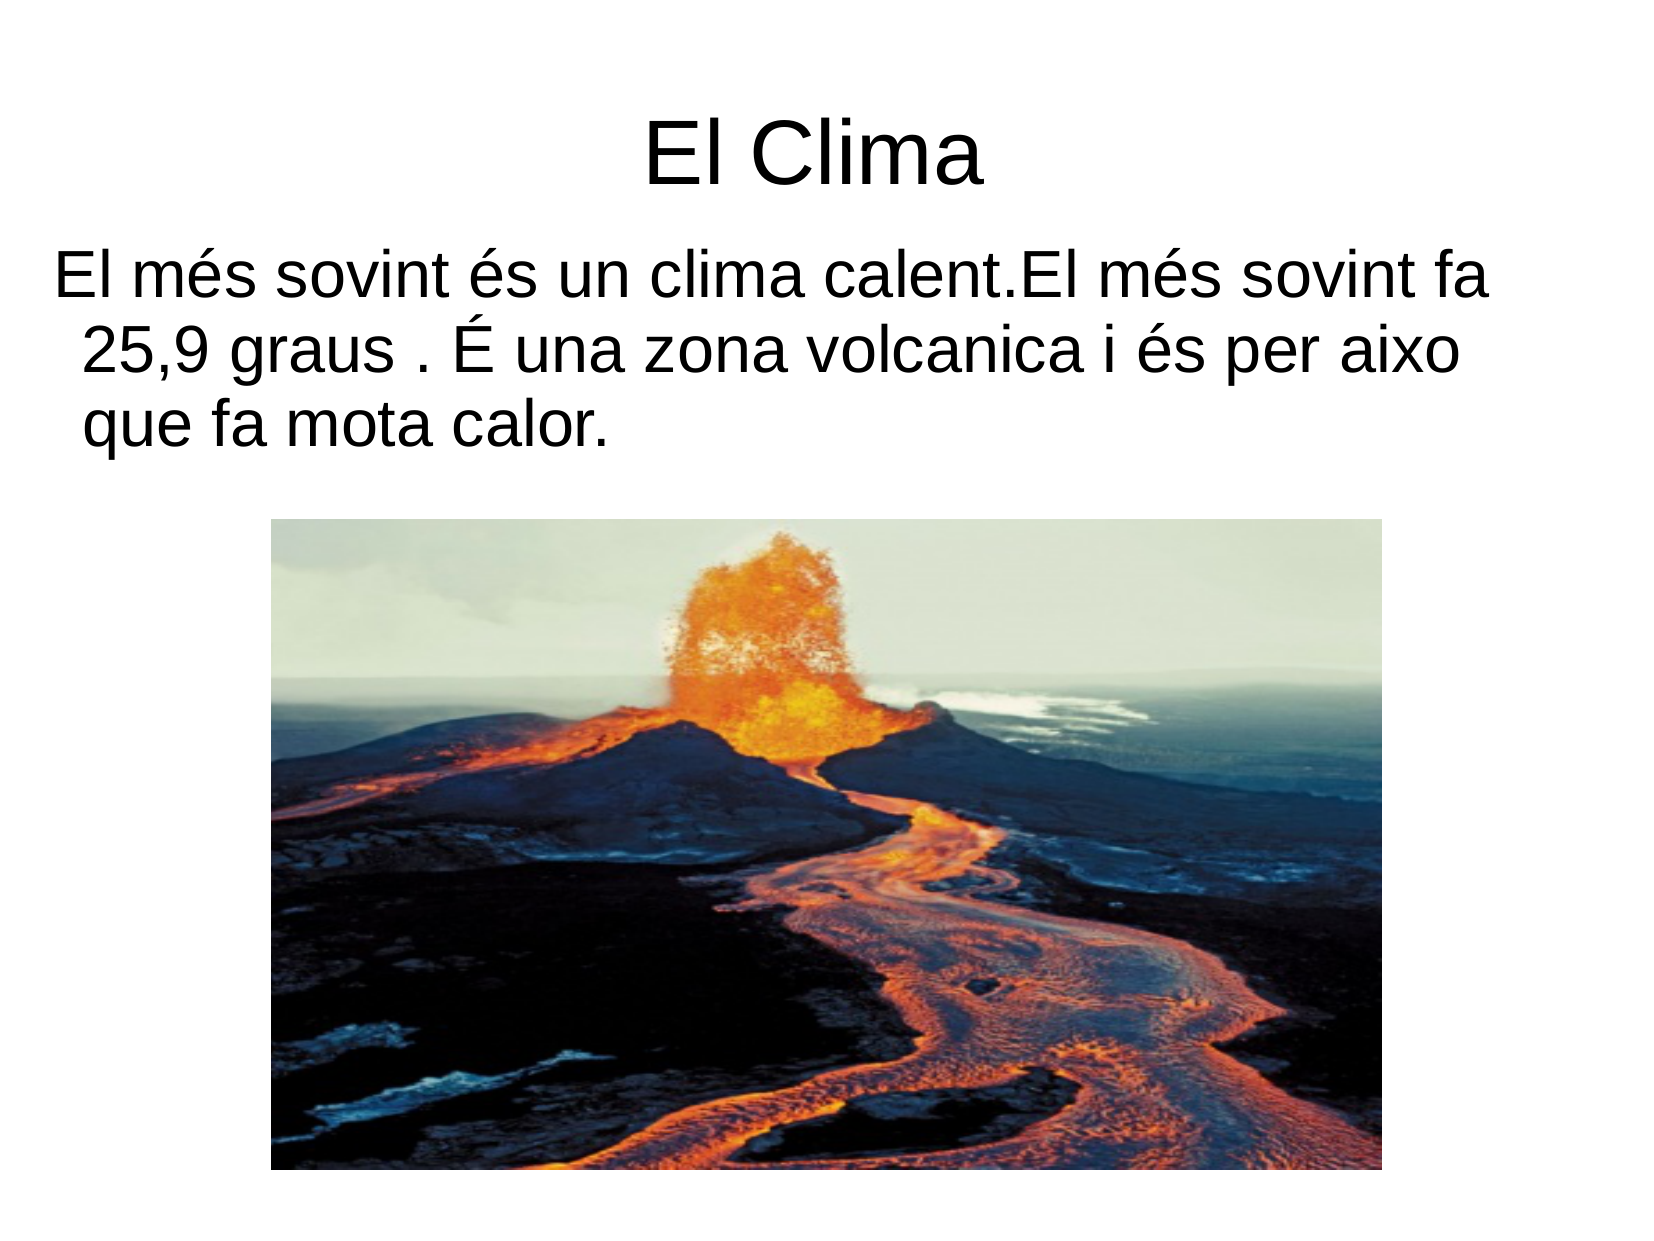

El més sovint és un clima calent.El més sovint fa 25,9 graus . É una zona volcanica i és per aixo que fa mota calor.
# El Clima